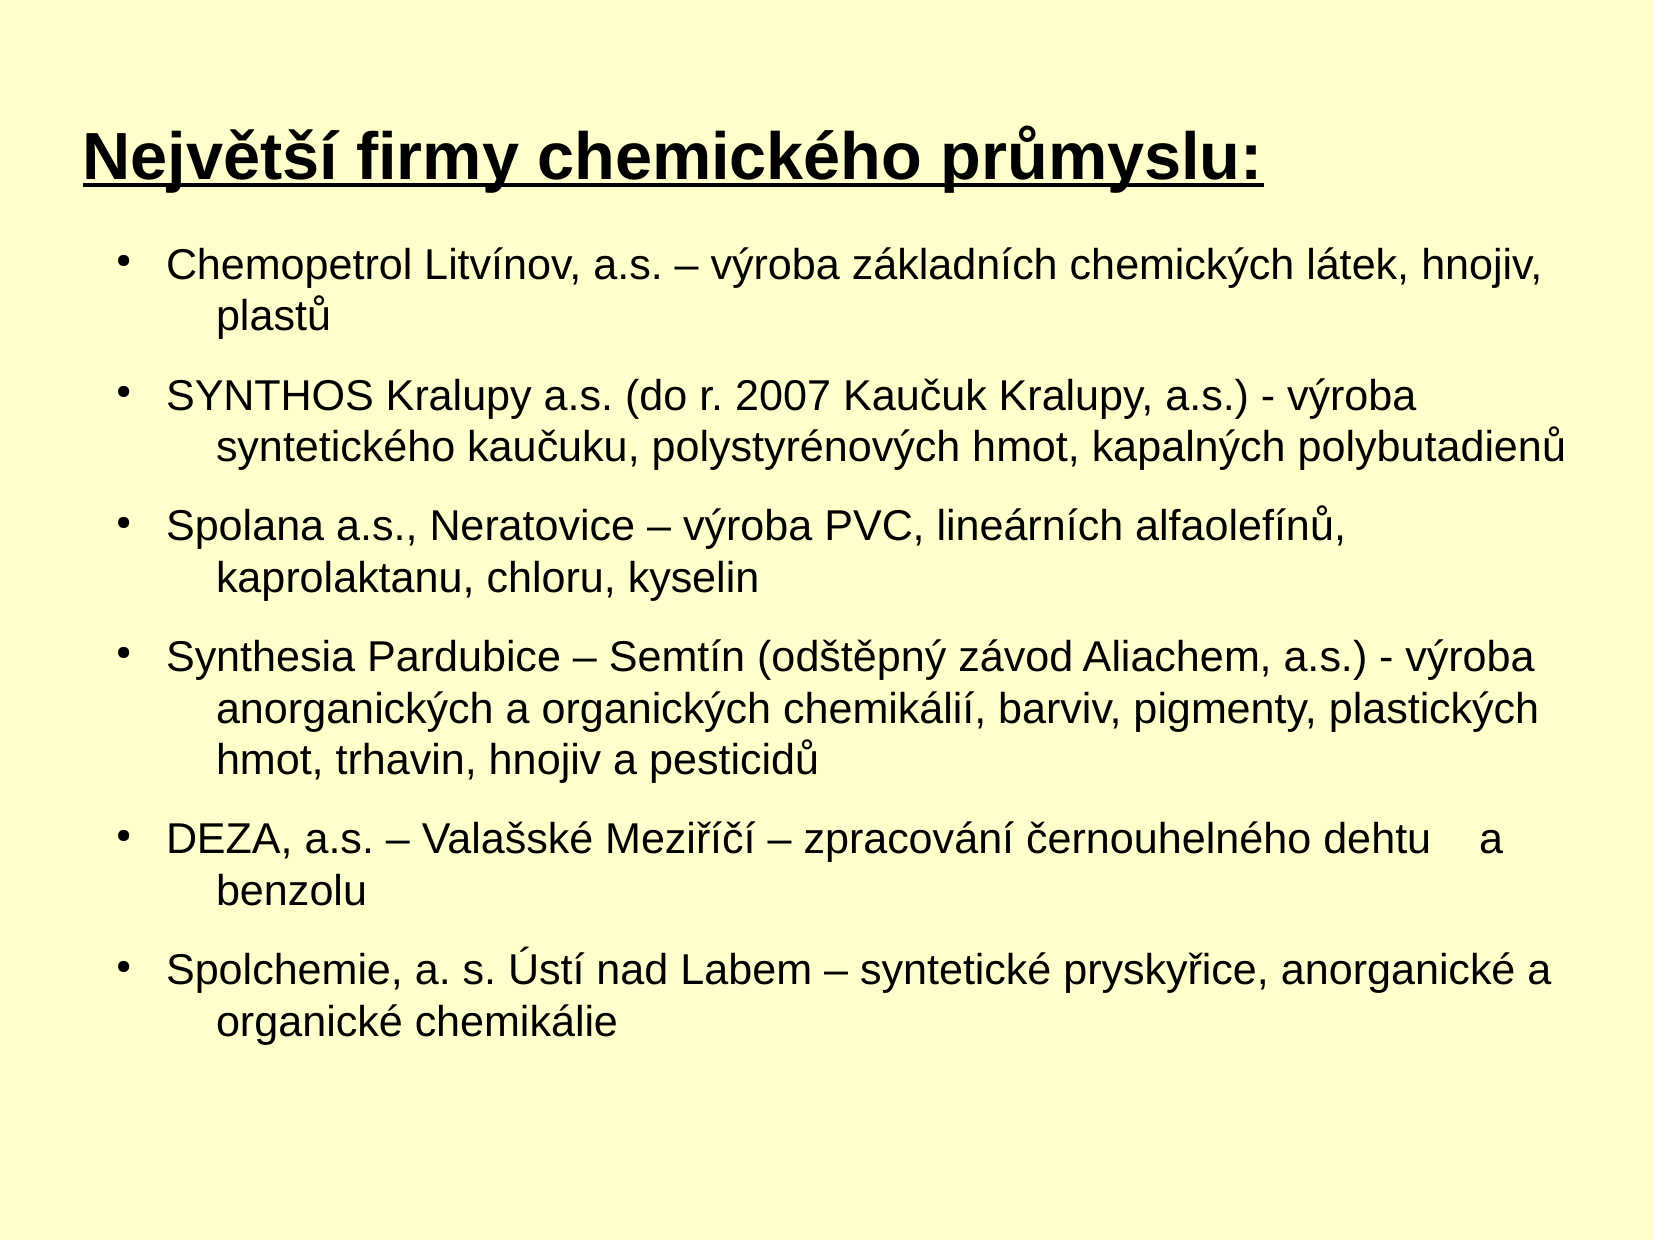

# Největší firmy chemického průmyslu:
Chemopetrol Litvínov, a.s. – výroba základních chemických látek, hnojiv, plastů
SYNTHOS Kralupy a.s. (do r. 2007 Kaučuk Kralupy, a.s.) - výroba syntetického kaučuku, polystyrénových hmot, kapalných polybutadienů
Spolana a.s., Neratovice – výroba PVC, lineárních alfaolefínů, kaprolaktanu, chloru, kyselin
Synthesia Pardubice – Semtín (odštěpný závod Aliachem, a.s.) - výroba anorganických a organických chemikálií, barviv, pigmenty, plastických hmot, trhavin, hnojiv a pesticidů
DEZA, a.s. – Valašské Meziříčí – zpracování černouhelného dehtu a benzolu
Spolchemie, a. s. Ústí nad Labem – syntetické pryskyřice, anorganické a organické chemikálie